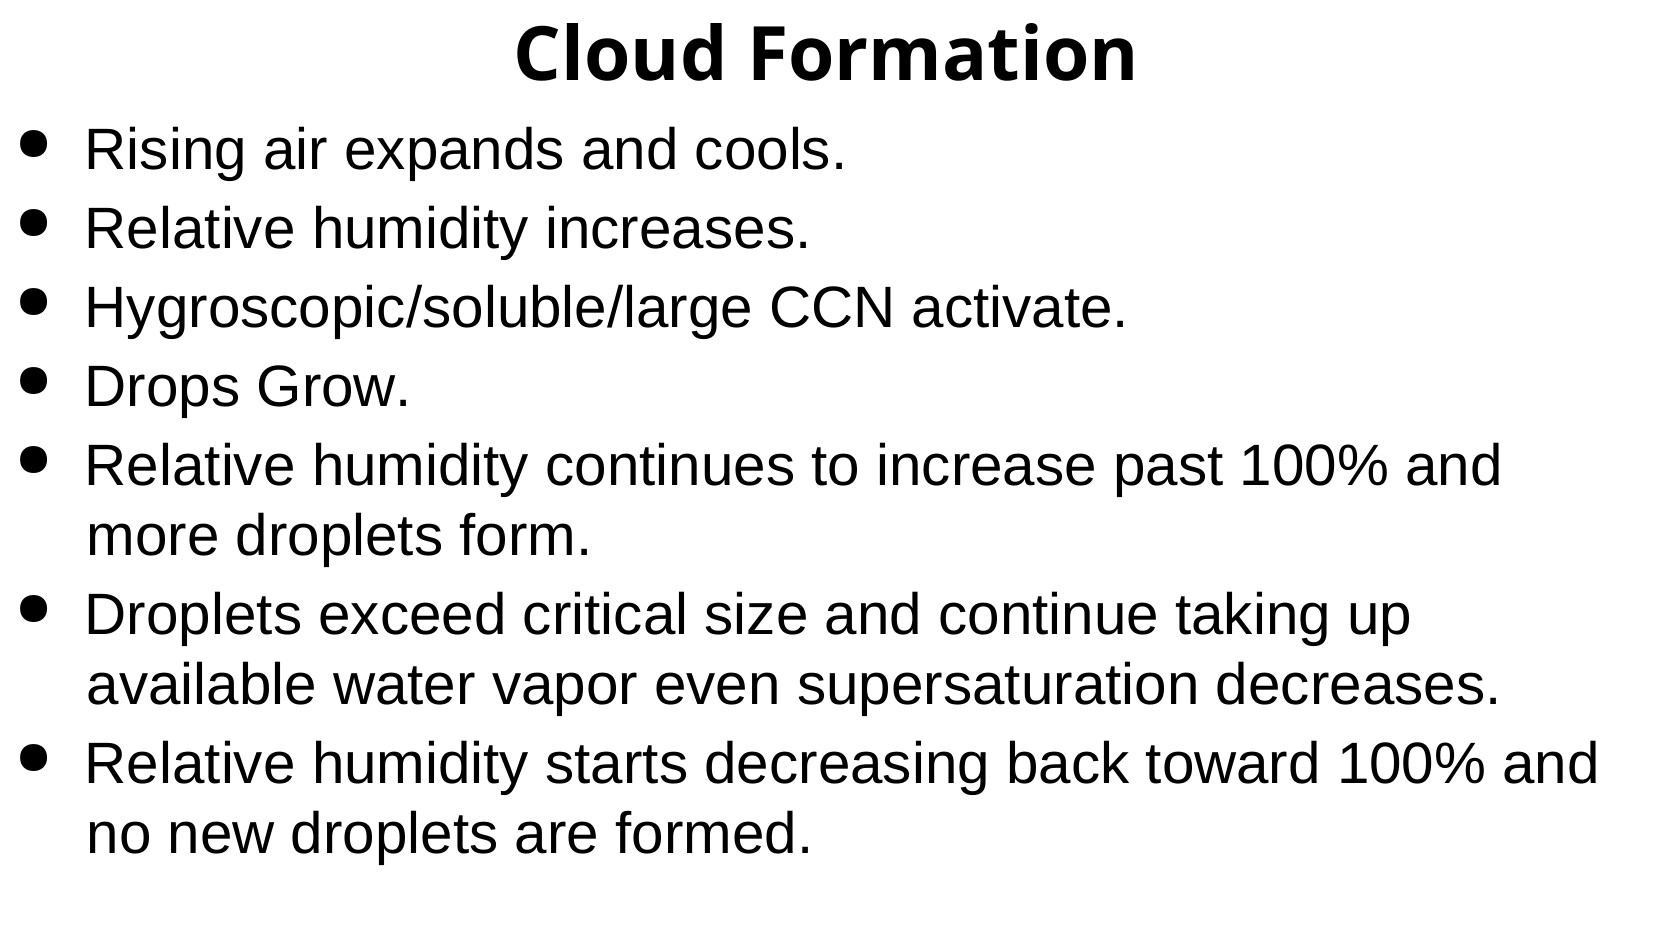

# Cloud Formation
 Rising air expands and cools.
 Relative humidity increases.
 Hygroscopic/soluble/large CCN activate.
 Drops Grow.
 Relative humidity continues to increase past 100% and more droplets form.
 Droplets exceed critical size and continue taking up available water vapor even supersaturation decreases.
 Relative humidity starts decreasing back toward 100% and no new droplets are formed.